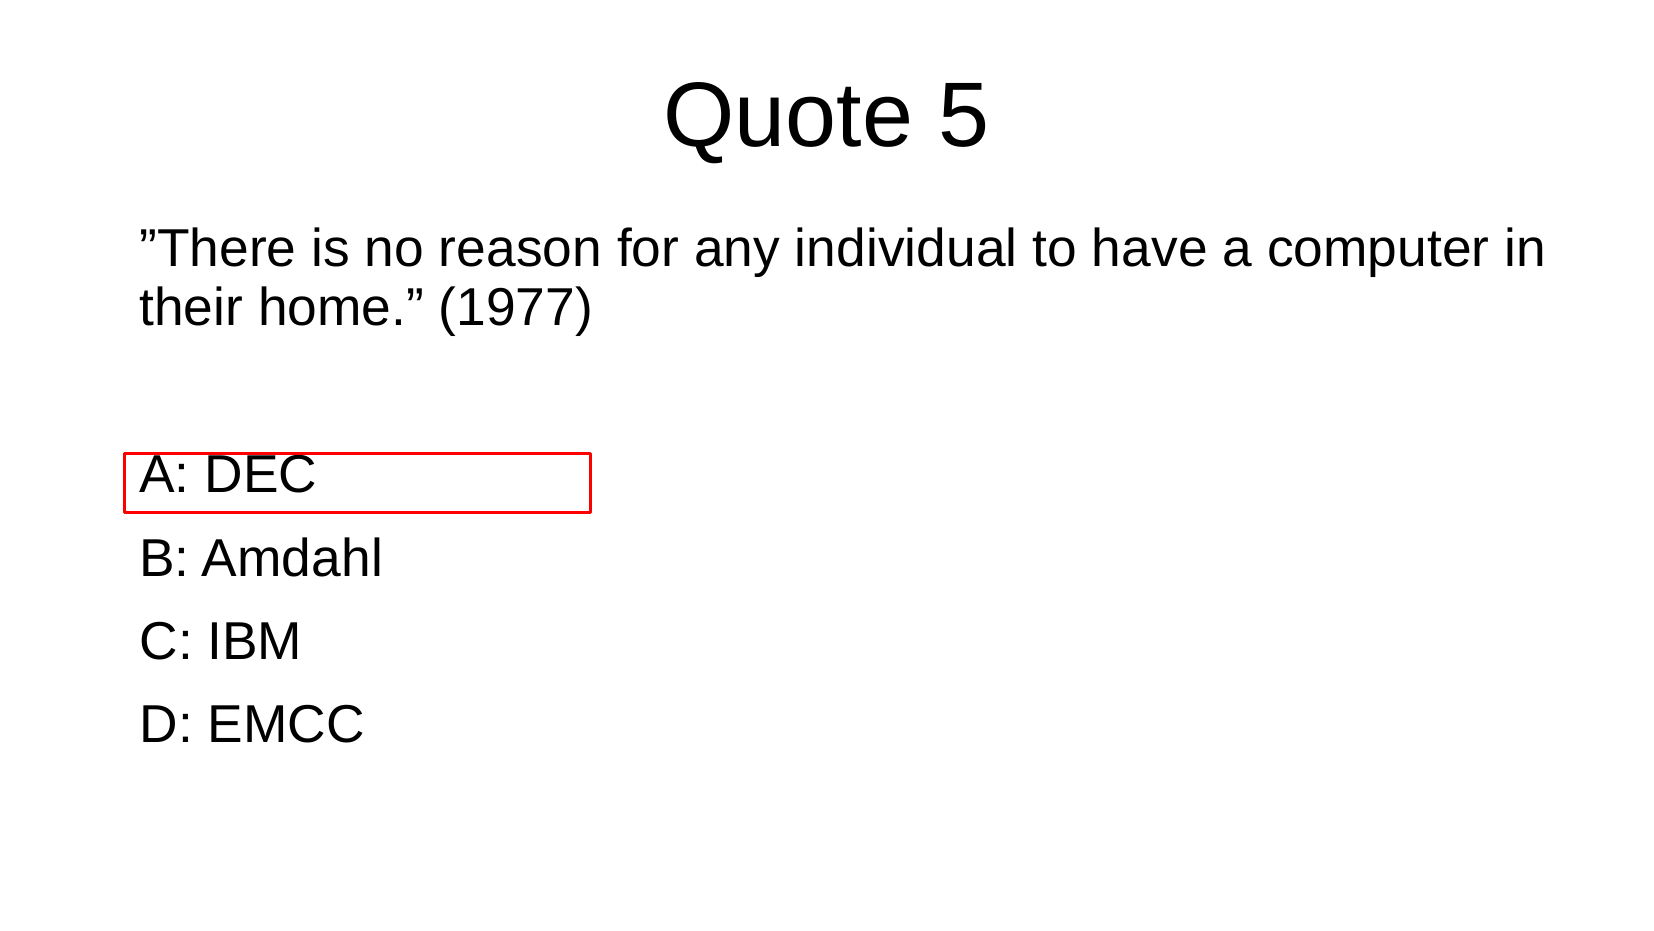

# Quote 5
”There is no reason for any individual to have a computer in their home.” (1977)
A: DEC
B: Amdahl
C: IBM
D: EMCC